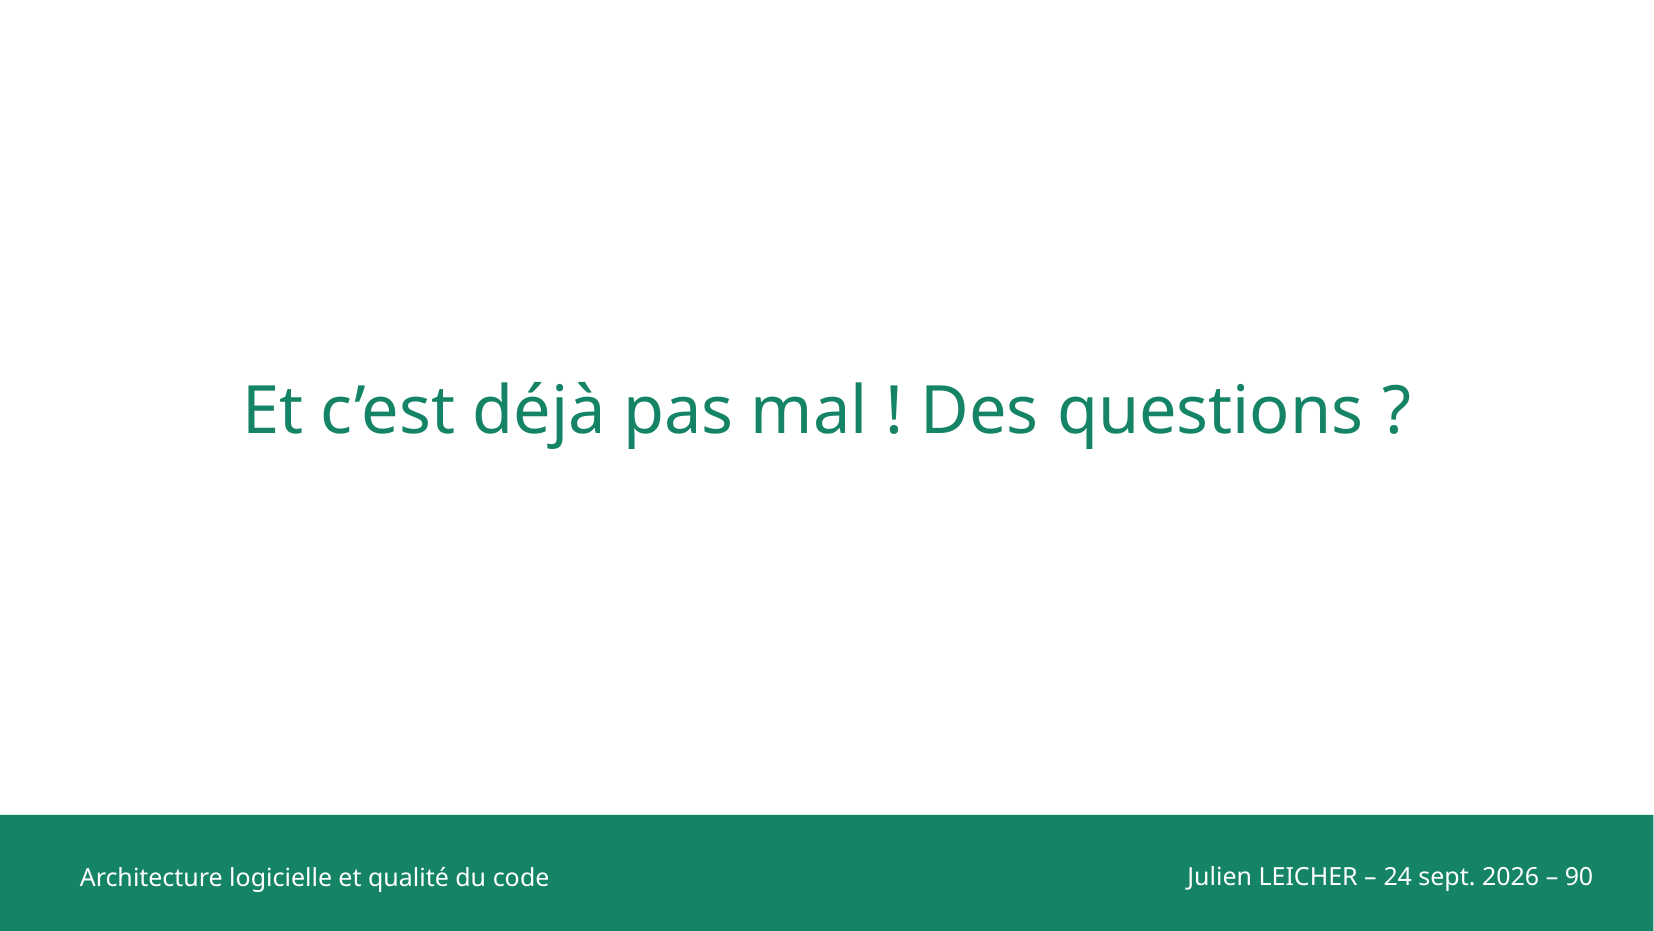

Et c’est déjà pas mal ! Des questions ?
Julien LEICHER – –
Architecture logicielle et qualité du code